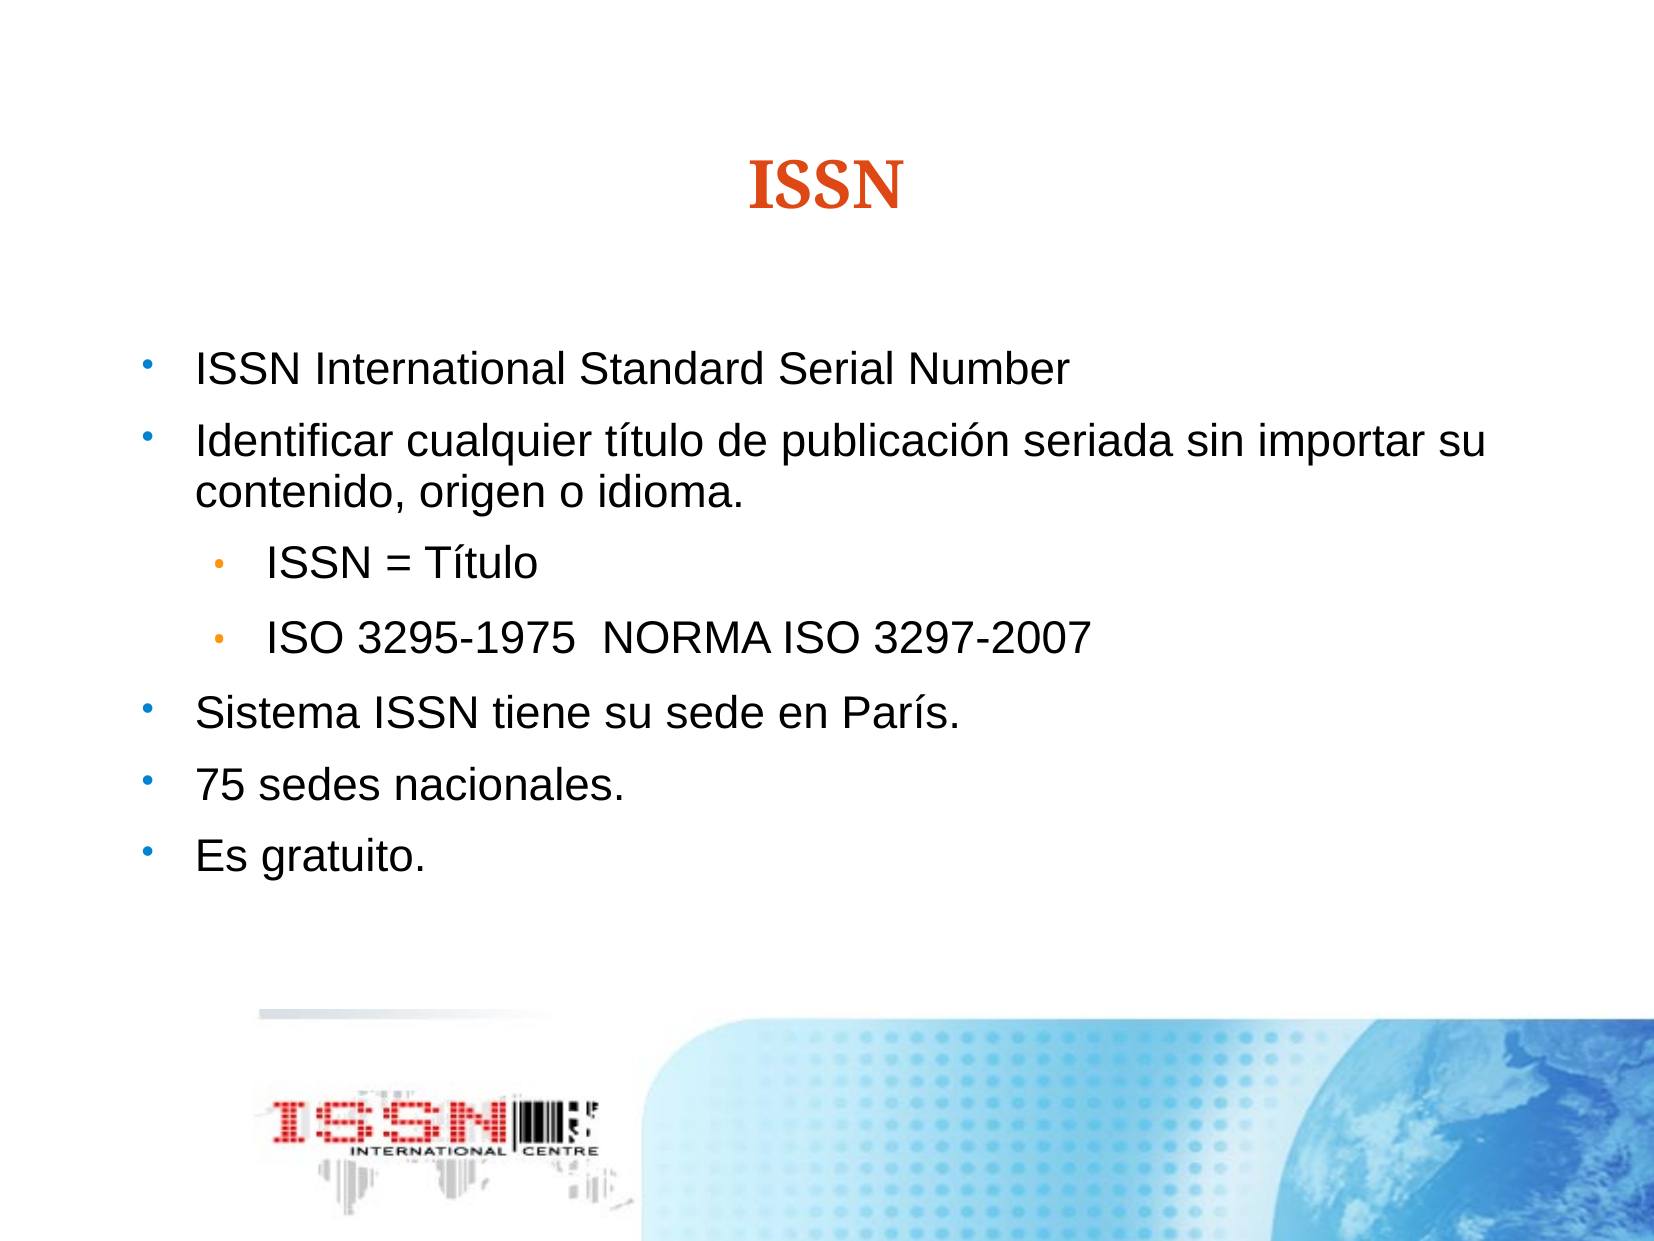

# ISSN
ISSN International Standard Serial Number
Identificar cualquier título de publicación seriada sin importar su contenido, origen o idioma.
ISSN = Título
ISO 3295-1975 NORMA ISO 3297-2007
Sistema ISSN tiene su sede en París.
75 sedes nacionales.
Es gratuito.